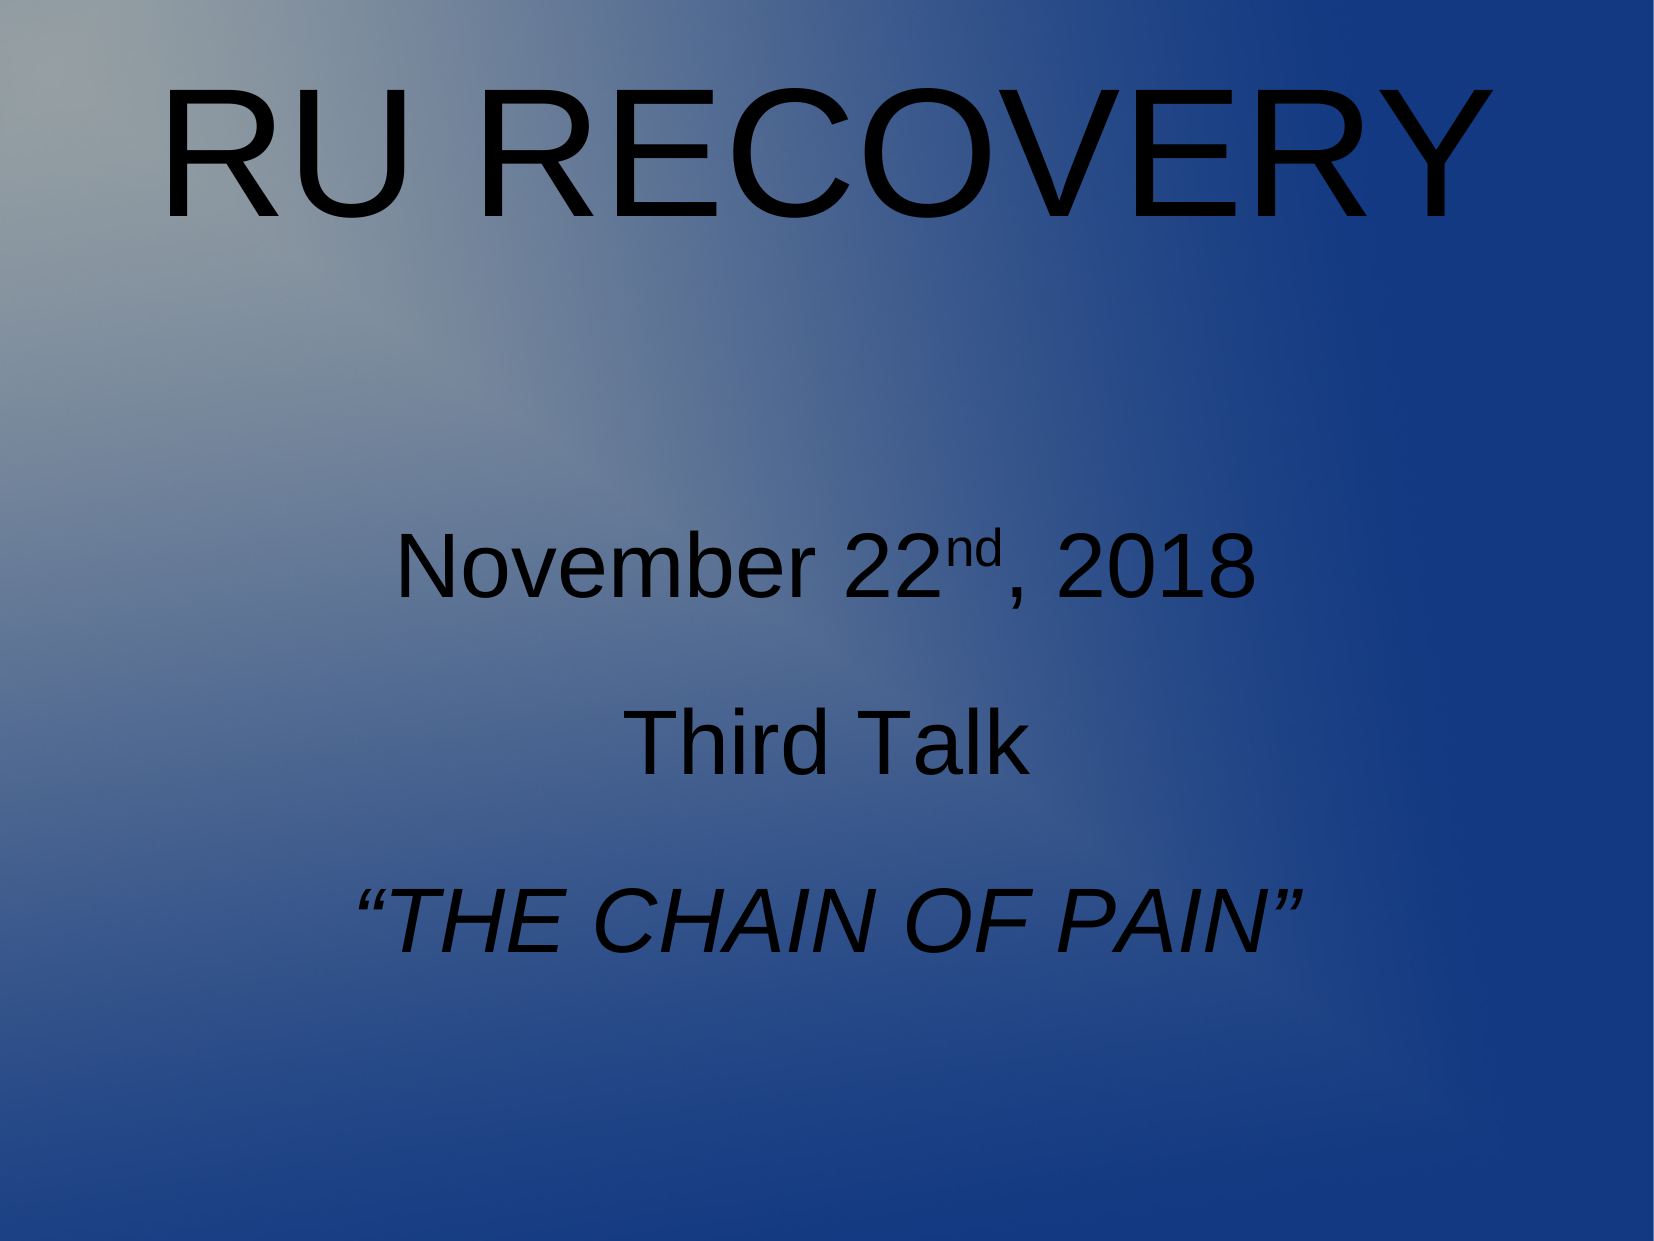

# RU RECOVERY
November 22nd, 2018
Third Talk
“THE CHAIN OF PAIN”